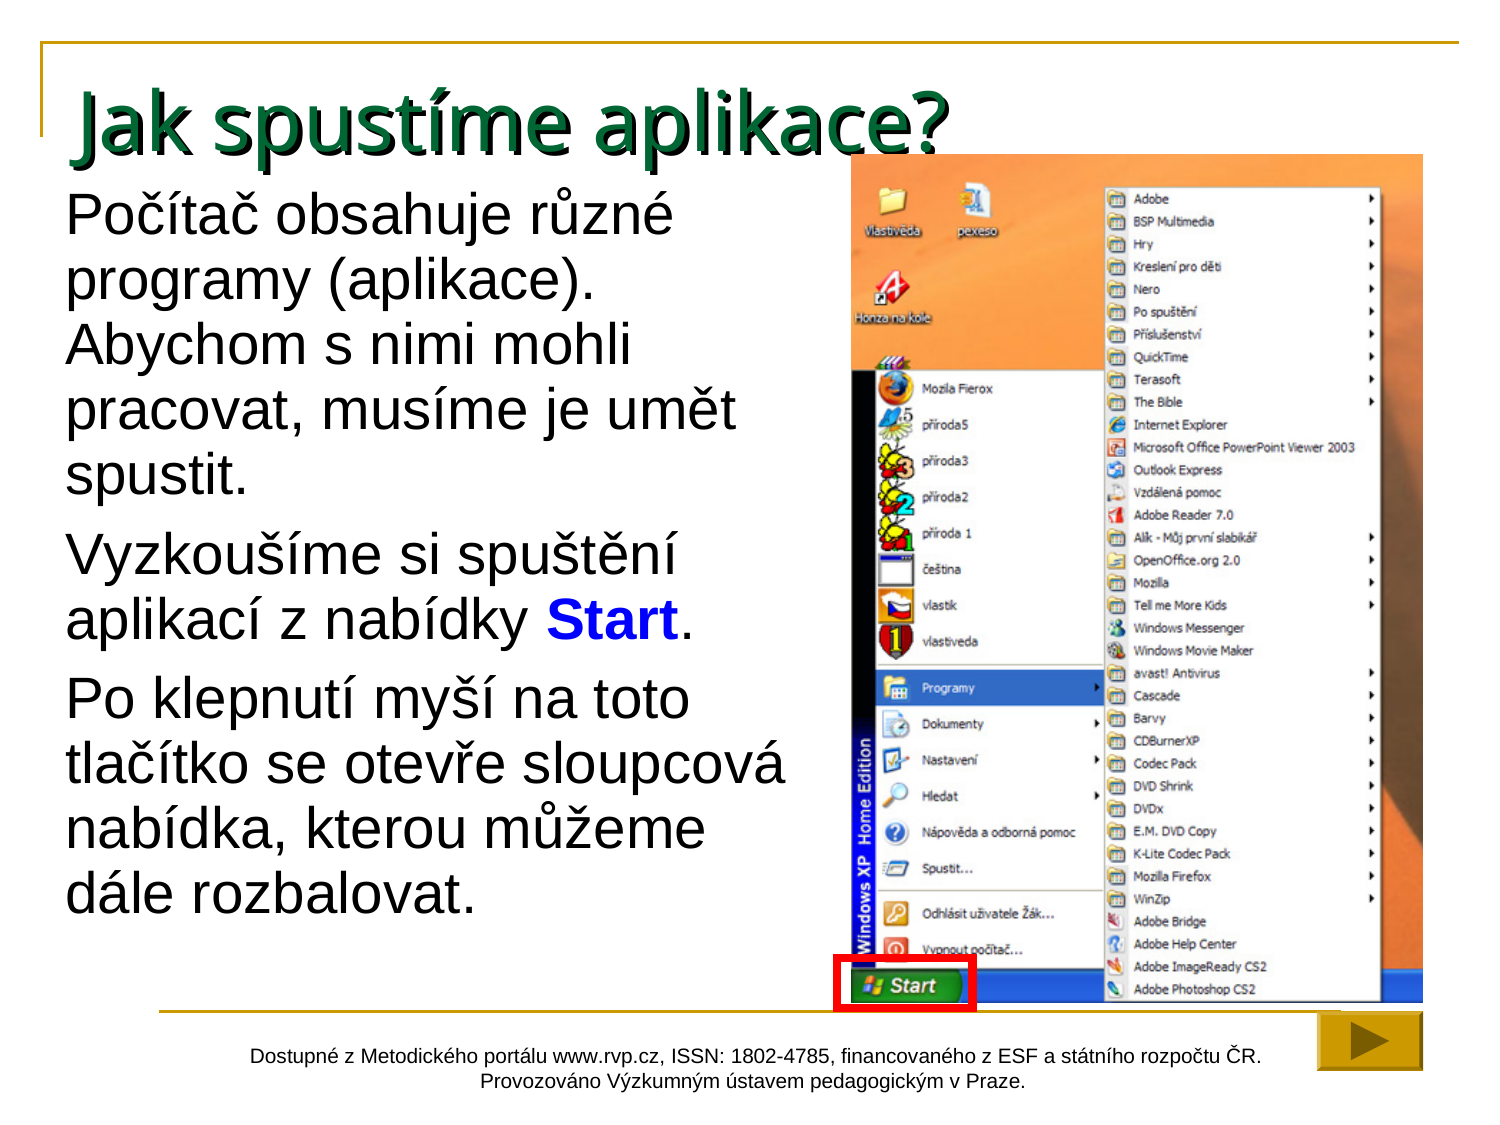

# Jak spustíme aplikace?
Počítač obsahuje různé programy (aplikace). Abychom s nimi mohli pracovat, musíme je umět spustit.
Vyzkoušíme si spuštění aplikací z nabídky Start.
Po klepnutí myší na toto tlačítko se otevře sloupcová nabídka, kterou můžeme dále rozbalovat.